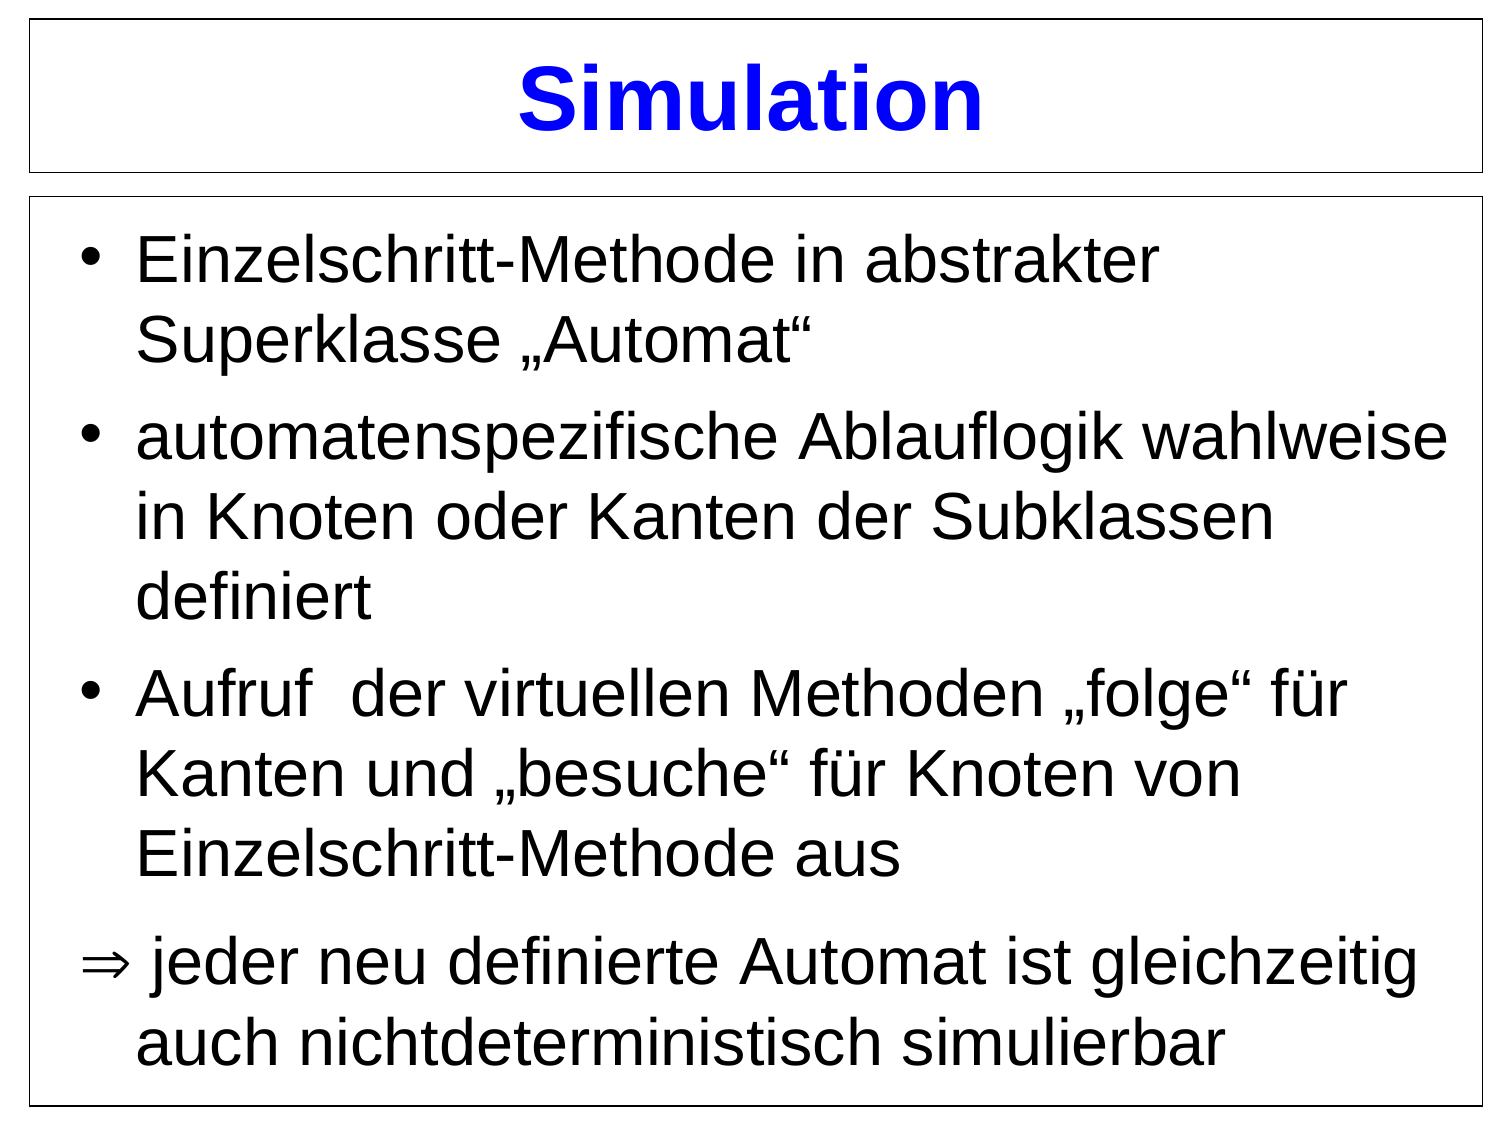

# Simulation
Einzelschritt-Methode in abstrakter Superklasse „Automat“
automatenspezifische Ablauflogik wahlweise in Knoten oder Kanten der Subklassen definiert
Aufruf der virtuellen Methoden „folge“ für Kanten und „besuche“ für Knoten von Einzelschritt-Methode aus
 jeder neu definierte Automat ist gleichzeitig auch nichtdeterministisch simulierbar